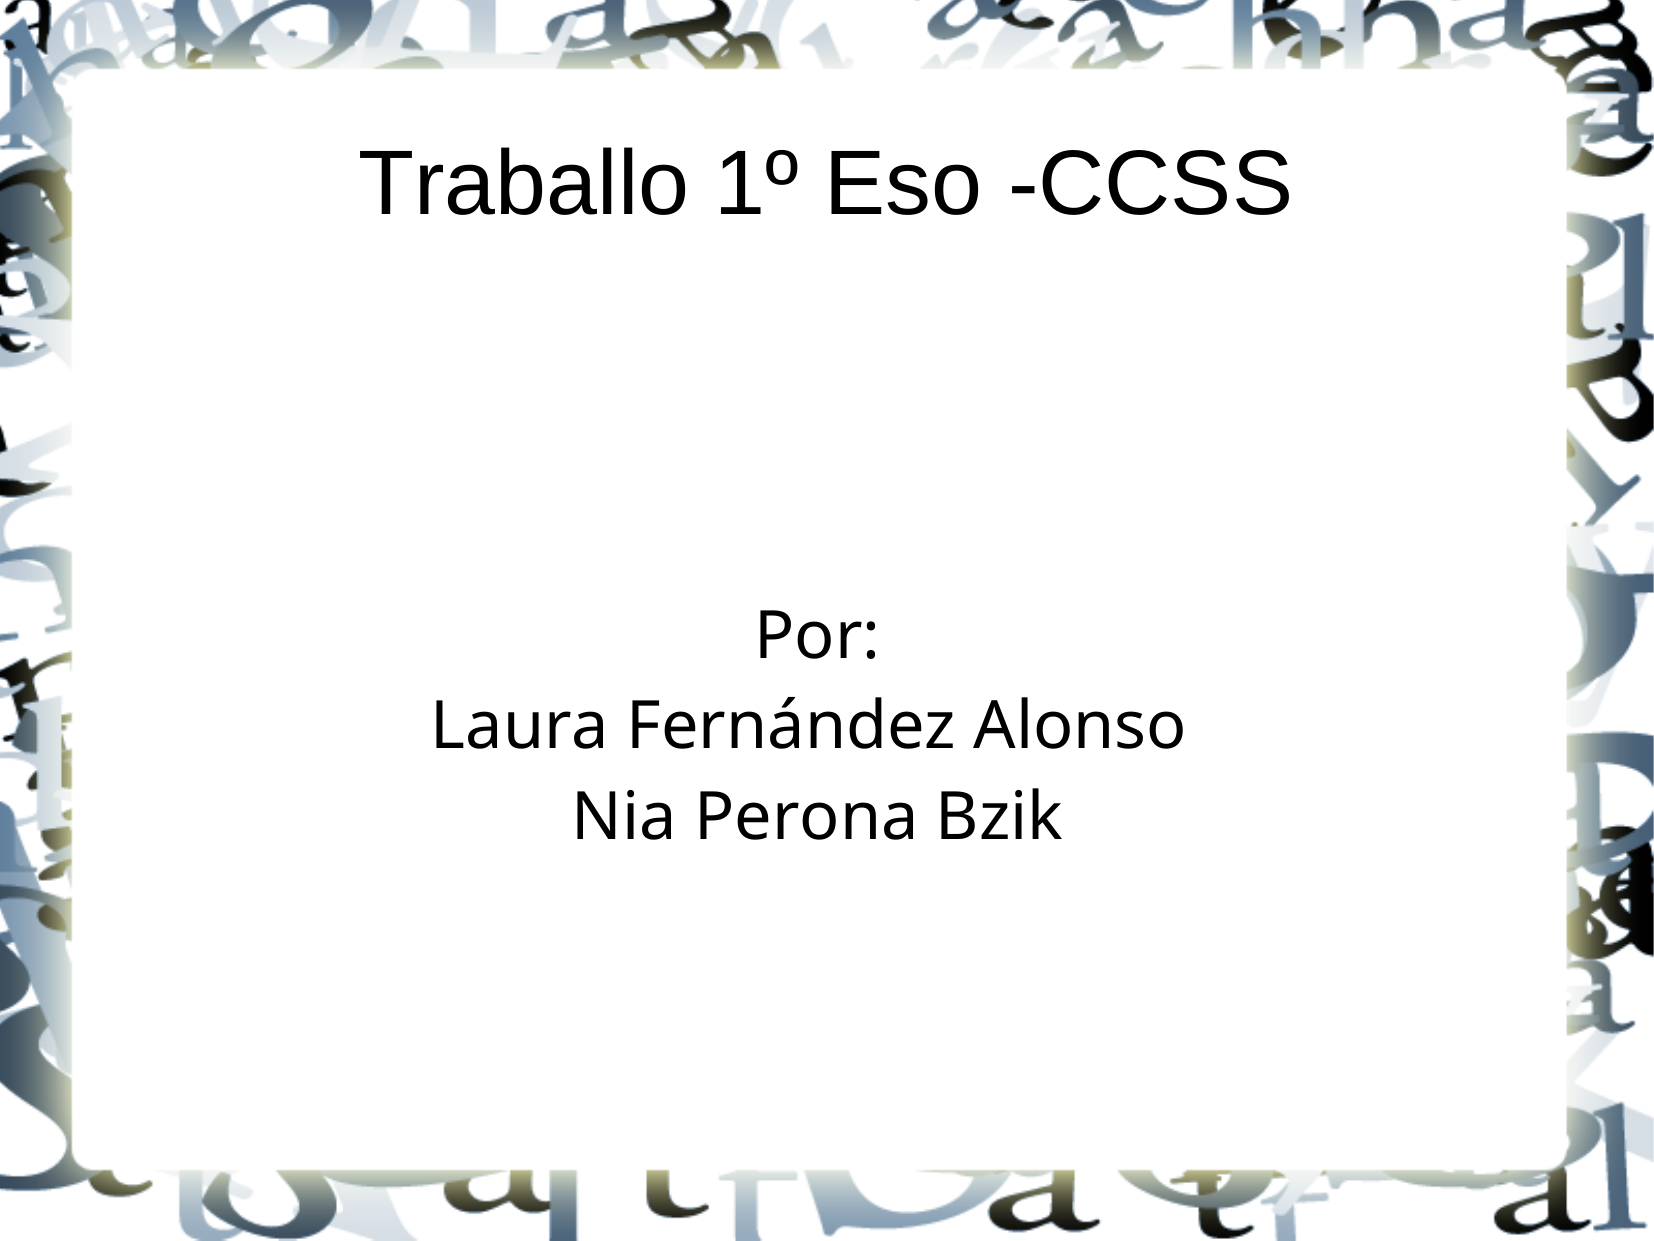

# Traballo 1º Eso -CCSS
Por:
Laura Fernández Alonso
Nia Perona Bzik